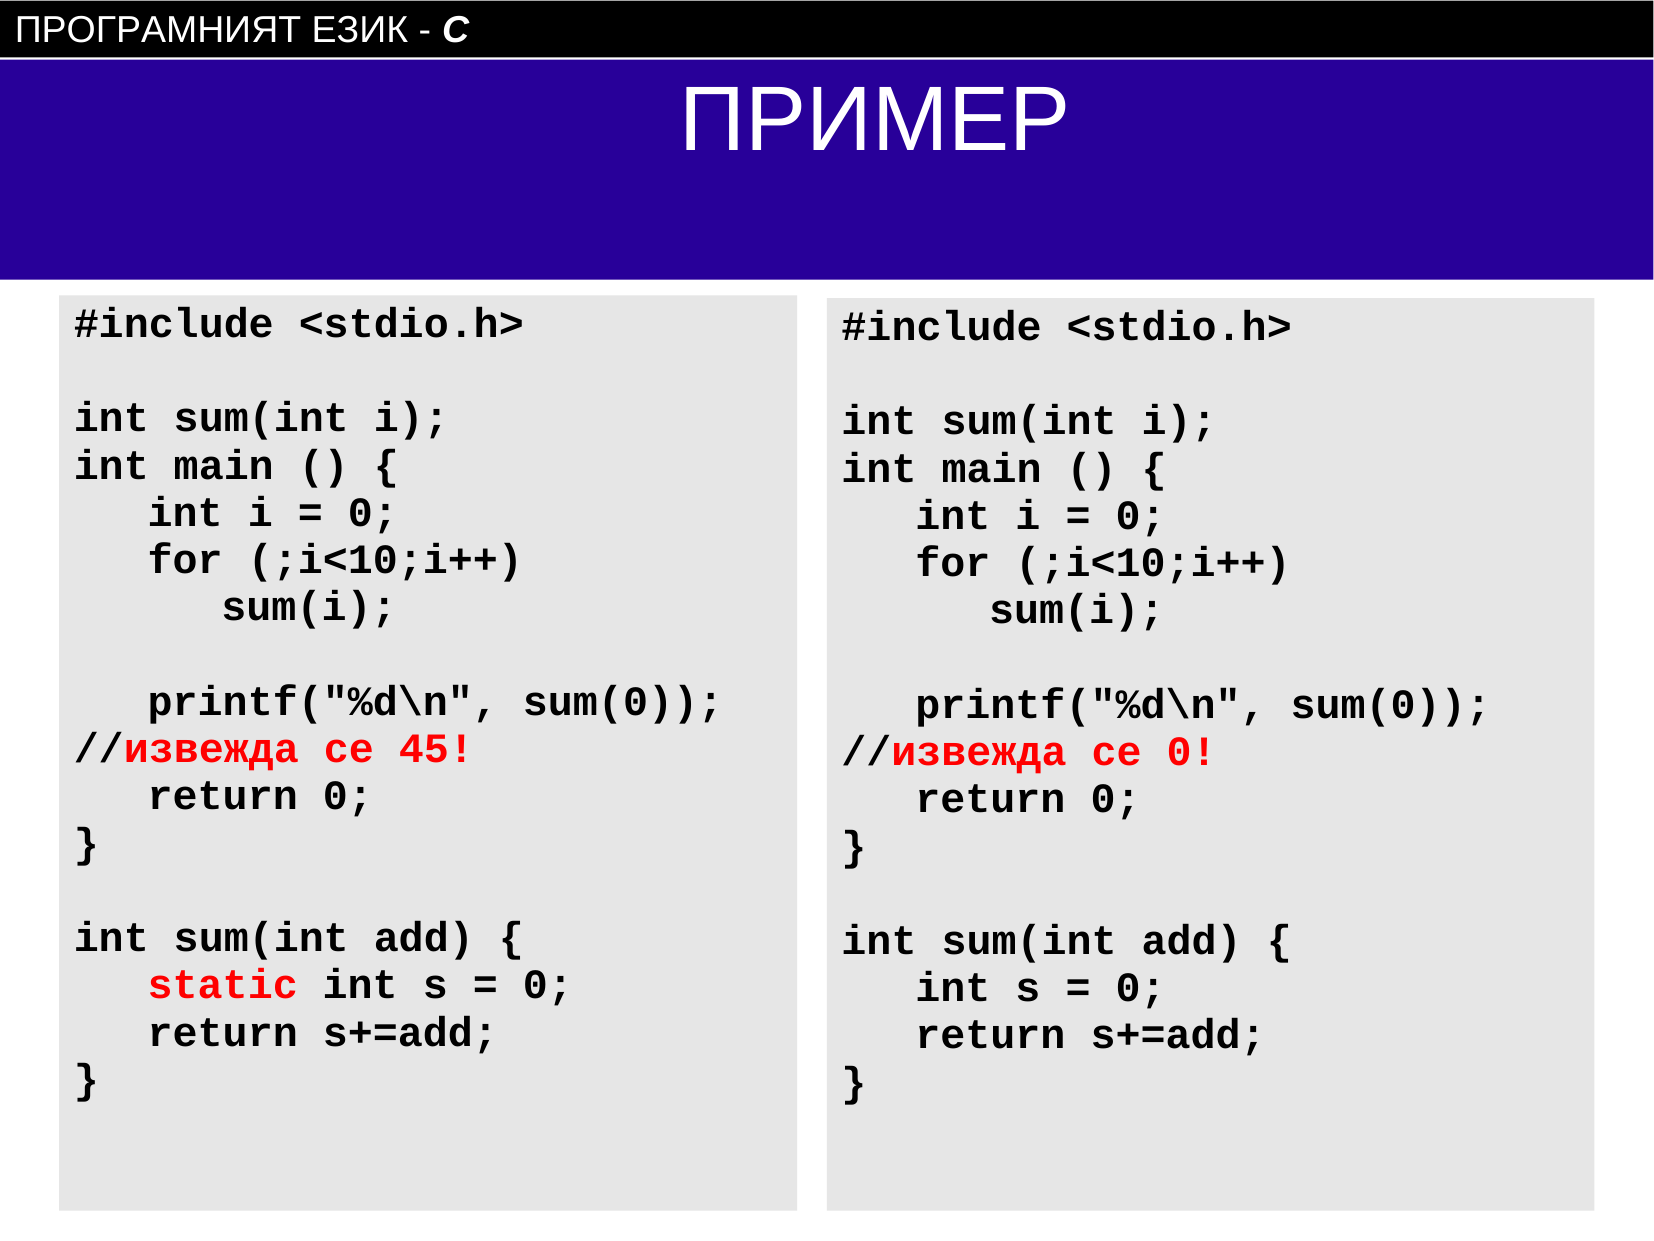

ПРОГРАМНИЯT ЕЗИК - С
									ПРИМЕР
#include <stdio.h>
int sum(int i);
int main () {
	int i = 0;
	for (;i<10;i++)
		sum(i);
	printf("%d\n", sum(0));
//извежда се 45!
	return 0;
}
int sum(int add) {
	static int s = 0;
	return s+=add;
}
#include <stdio.h>
int sum(int i);
int main () {
	int i = 0;
	for (;i<10;i++)
		sum(i);
	printf("%d\n", sum(0));
//извежда се 0!
	return 0;
}
int sum(int add) {
	int s = 0;
	return s+=add;
}